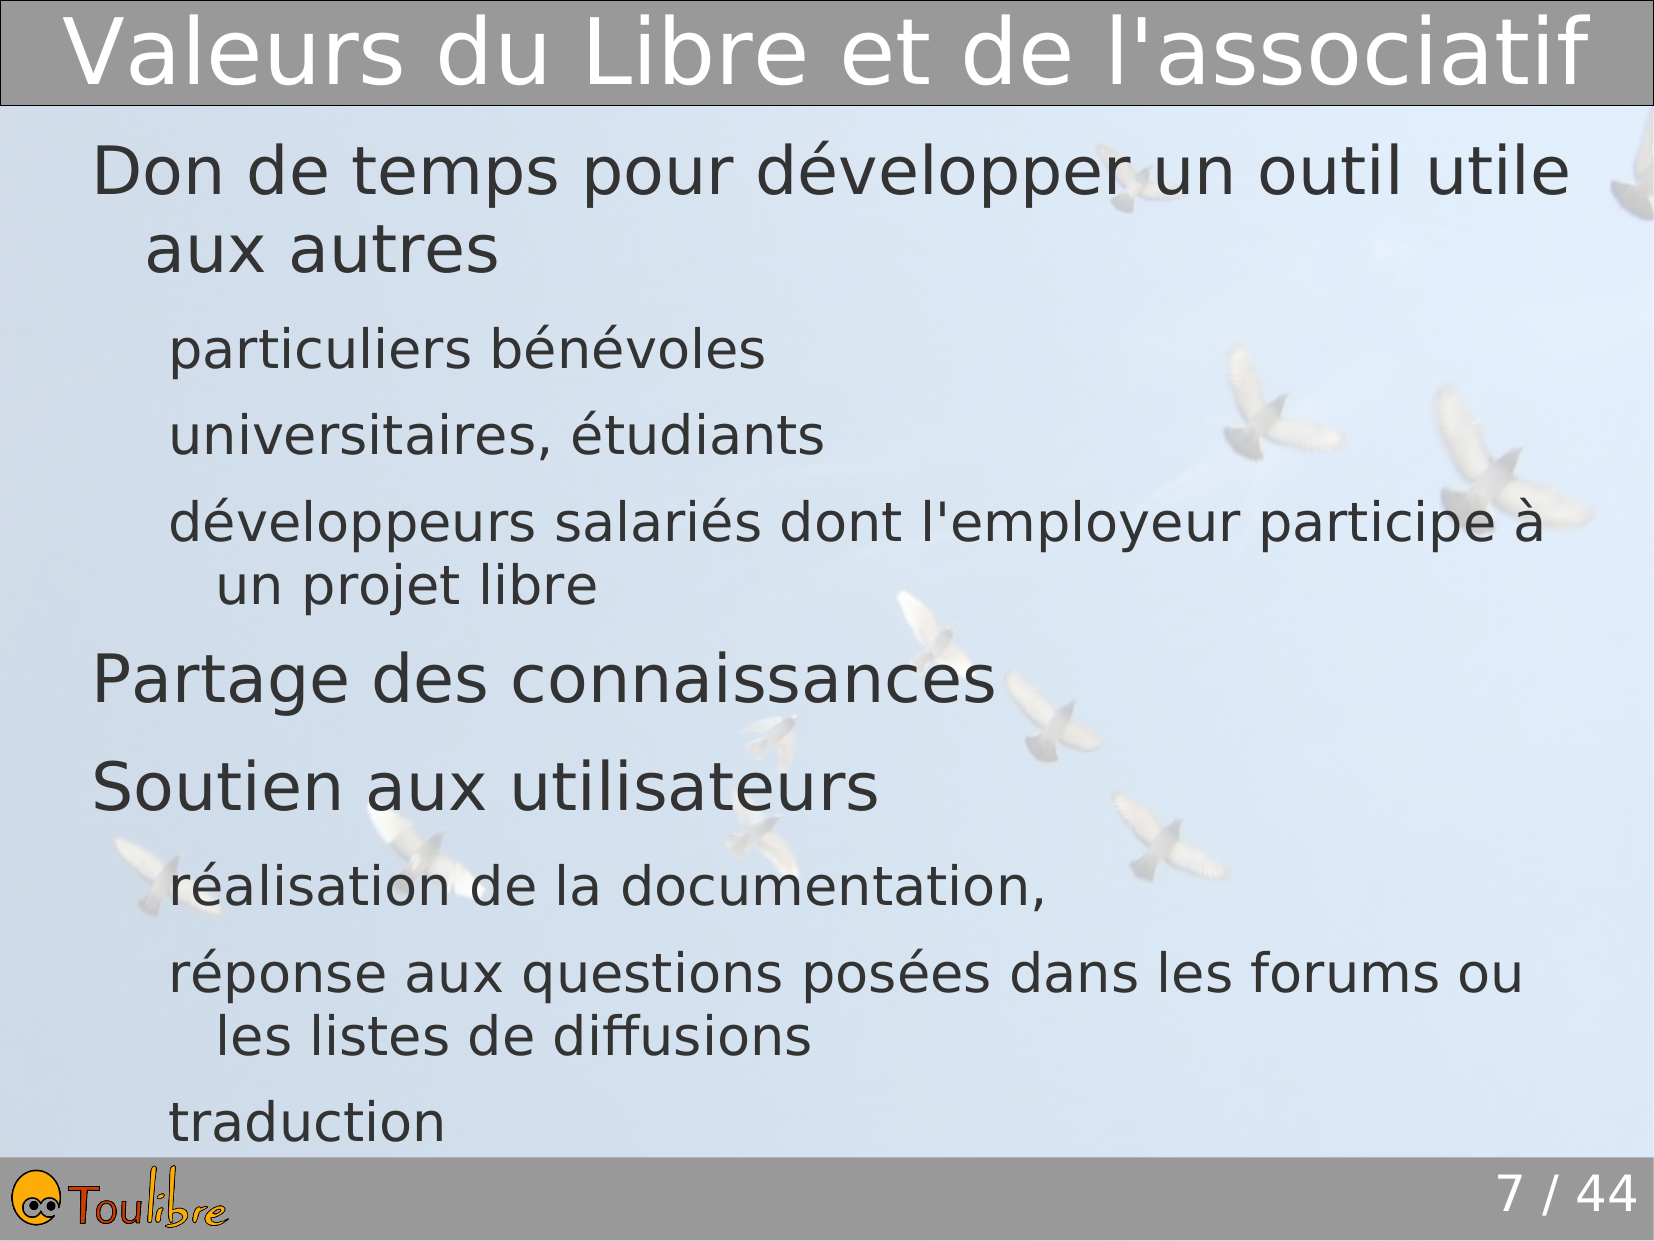

# Valeurs du Libre et de l'associatif
Don de temps pour développer un outil utile aux autres
particuliers bénévoles
universitaires, étudiants
développeurs salariés dont l'employeur participe à un projet libre
Partage des connaissances
Soutien aux utilisateurs
réalisation de la documentation,
réponse aux questions posées dans les forums ou les listes de diffusions
traduction